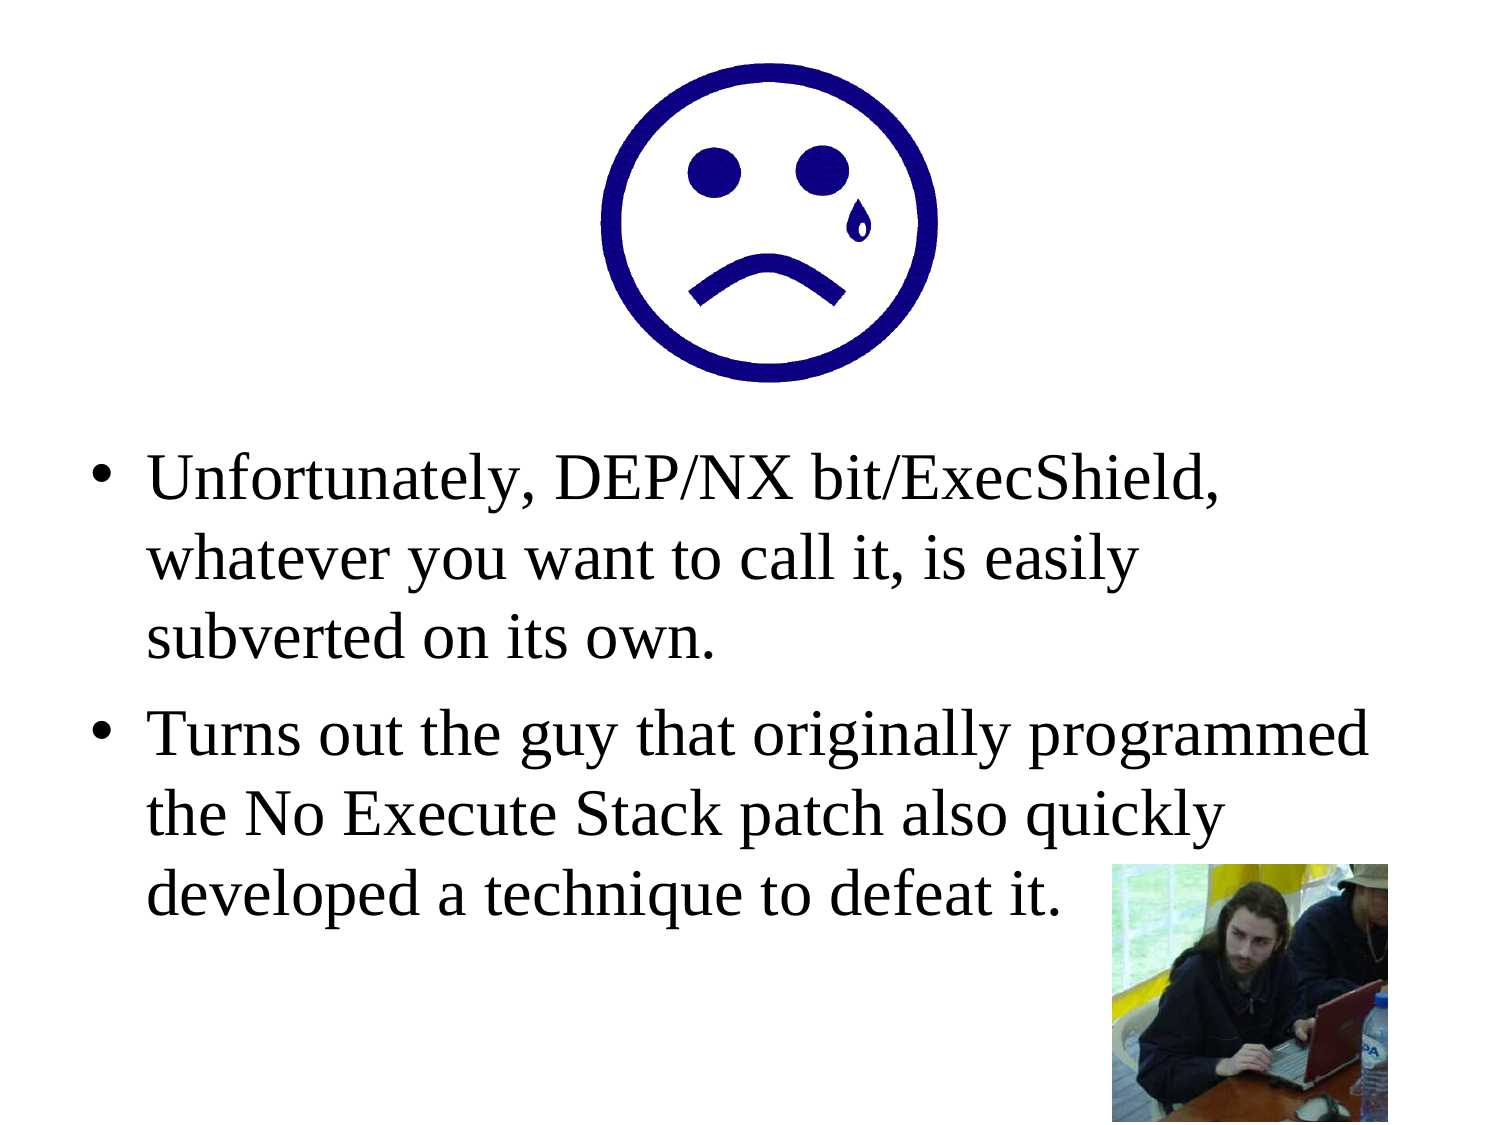

# Unfortunately, DEP/NX bit/ExecShield, whatever you want to call it, is easily subverted on its own.
Turns out the guy that originally programmed the No Execute Stack patch also quickly developed a technique to defeat it.